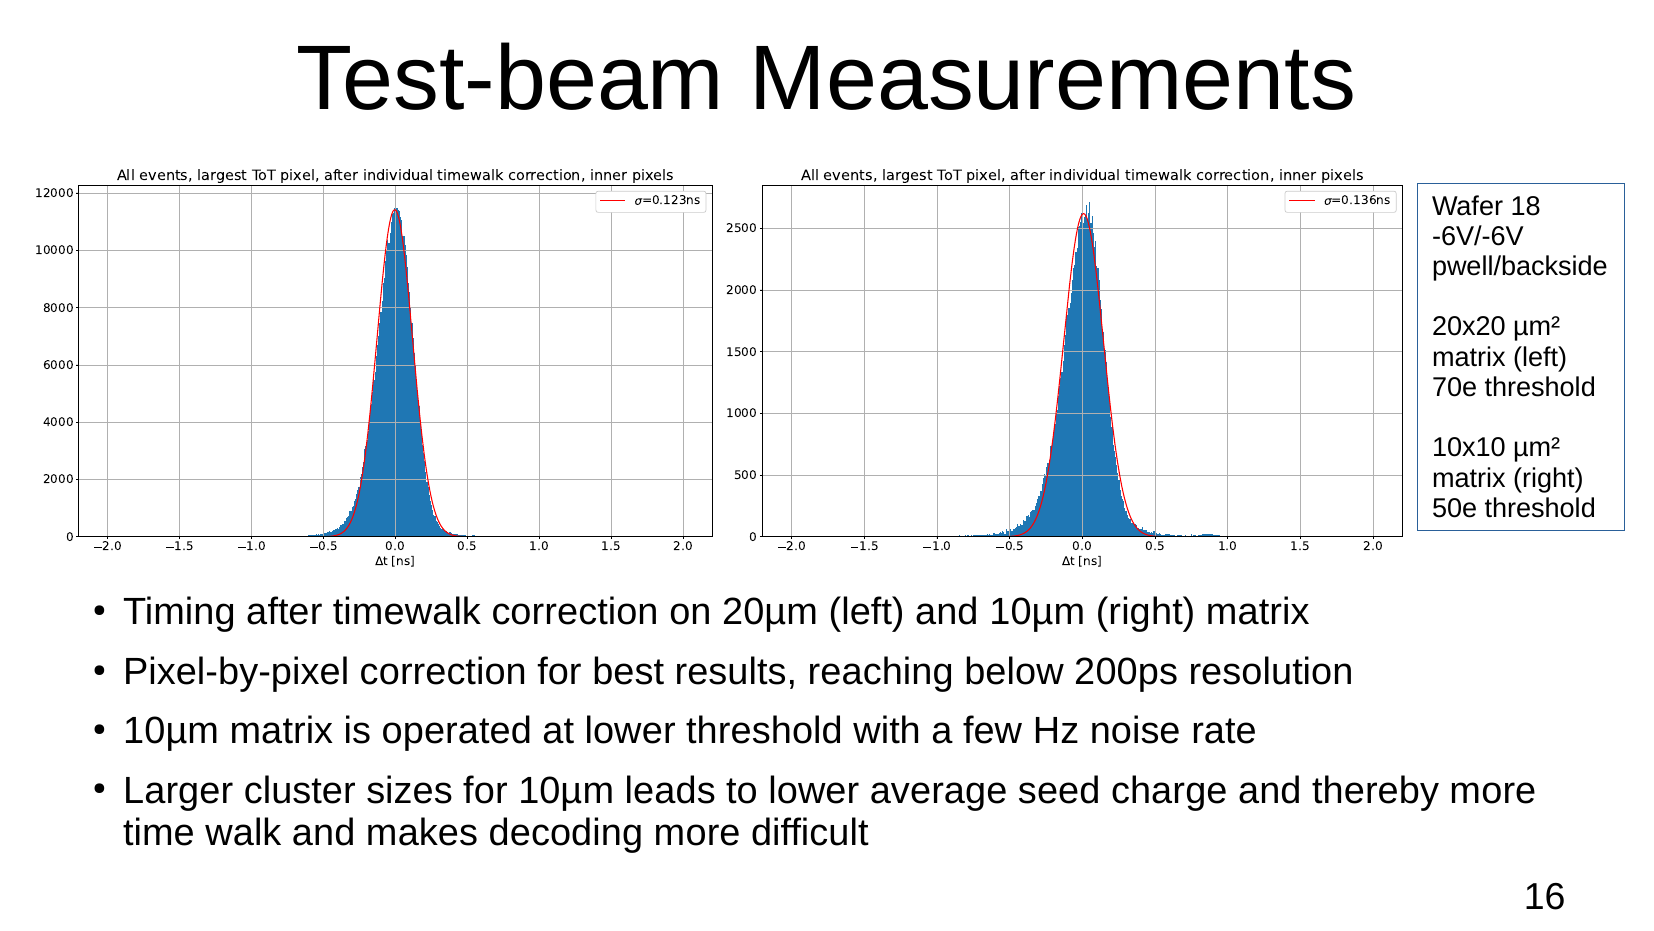

# Test-beam Measurements
Wafer 18
-6V/-6V pwell/backside
20x20 µm² matrix (left)
70e threshold
10x10 µm² matrix (right)
50e threshold
Timing after timewalk correction on 20µm (left) and 10µm (right) matrix
Pixel-by-pixel correction for best results, reaching below 200ps resolution
10µm matrix is operated at lower threshold with a few Hz noise rate
Larger cluster sizes for 10µm leads to lower average seed charge and thereby more time walk and makes decoding more difficult